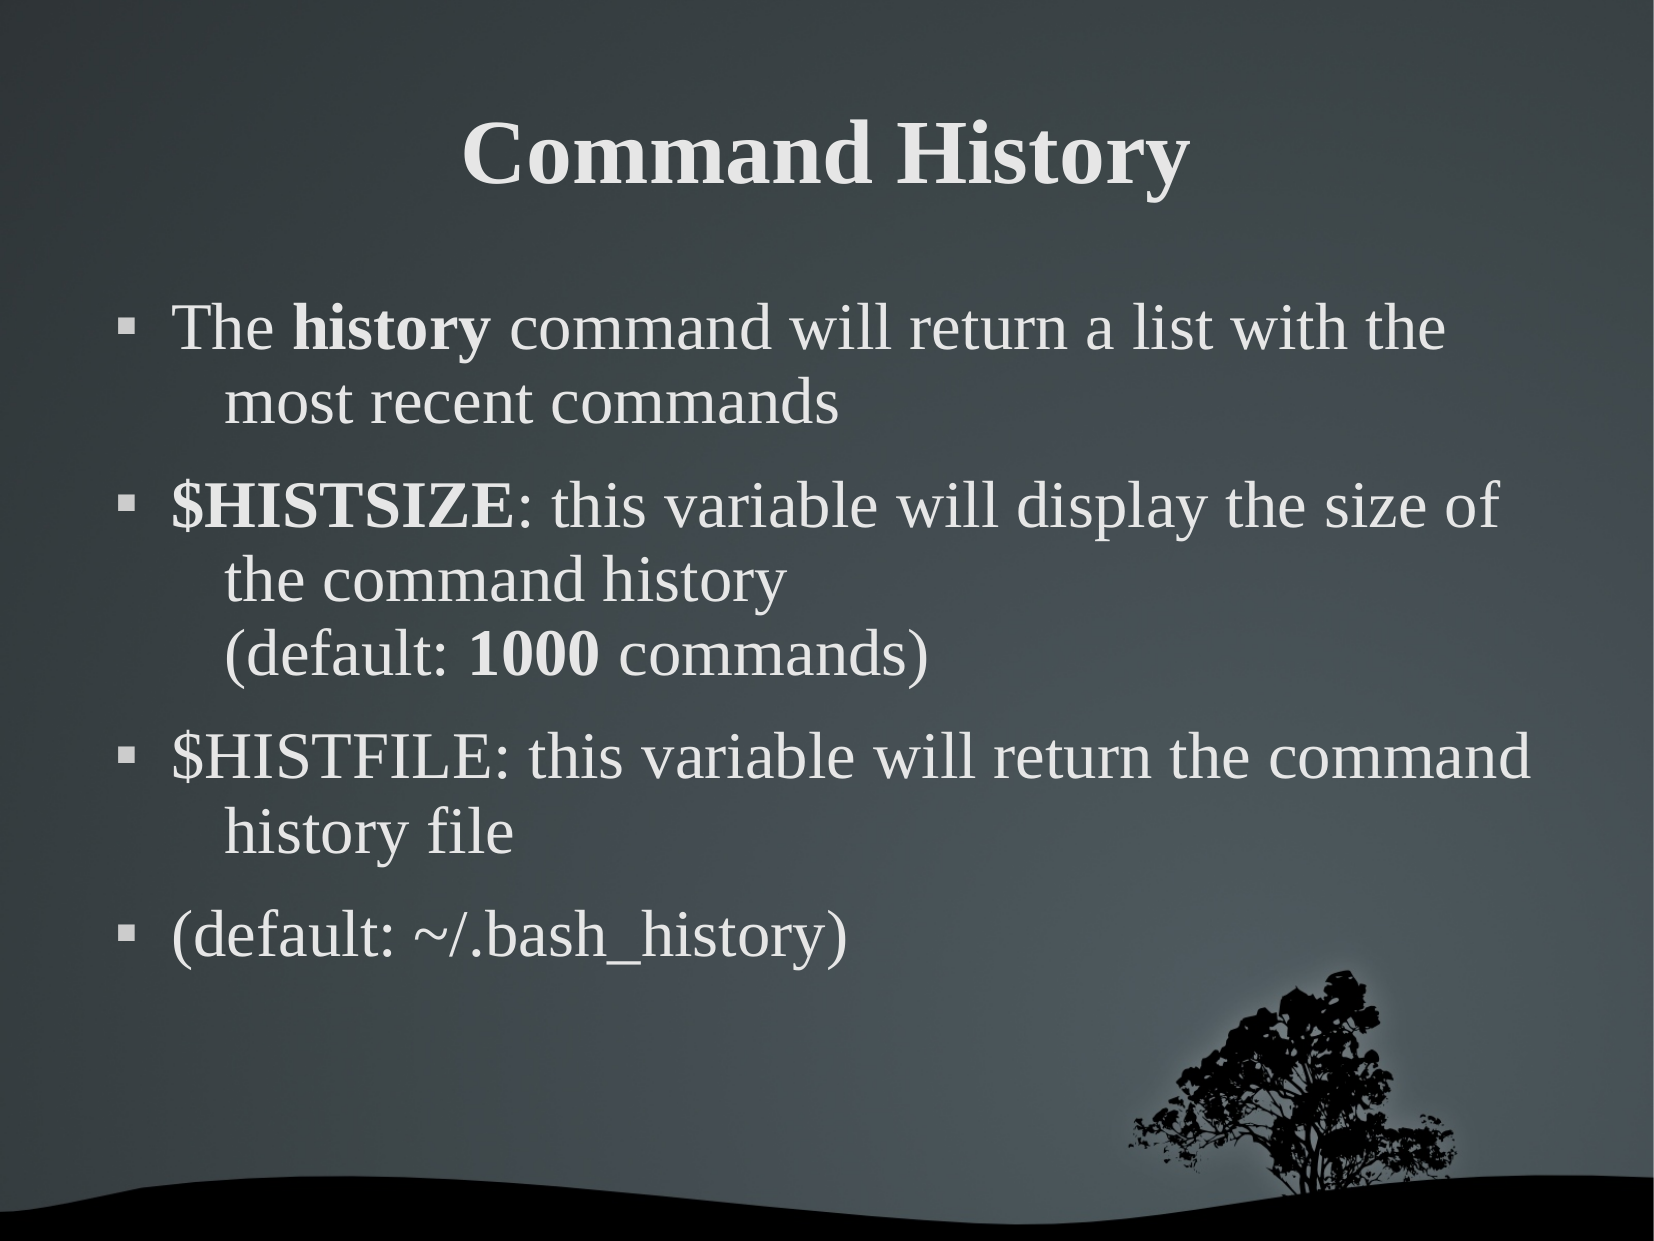

# Command History
The history command will return a list with the most recent commands
$HISTSIZE: this variable will display the size of the command history
(default: 1000 commands)
$HISTFILE: this variable will return the command history file
(default: ~/.bash_history)